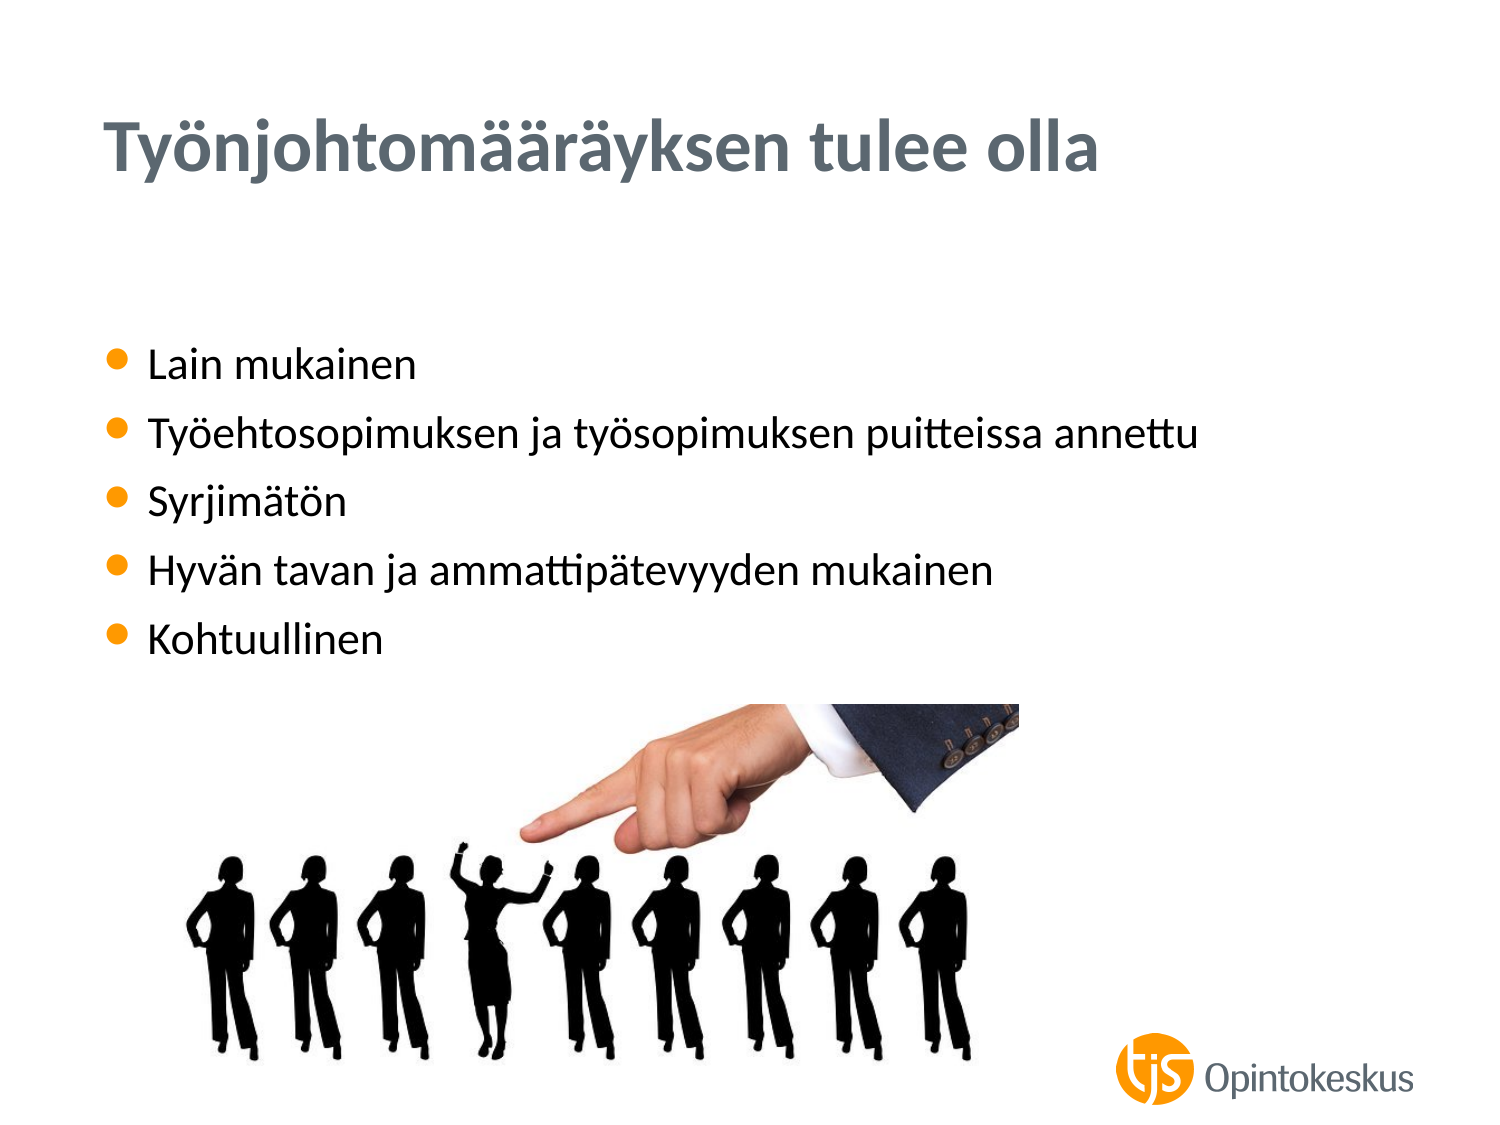

Työnjohtomääräyksen tulee olla
# Lain mukainen
Työehtosopimuksen ja työsopimuksen puitteissa annettu
Syrjimätön
Hyvän tavan ja ammattipätevyyden mukainen
Kohtuullinen